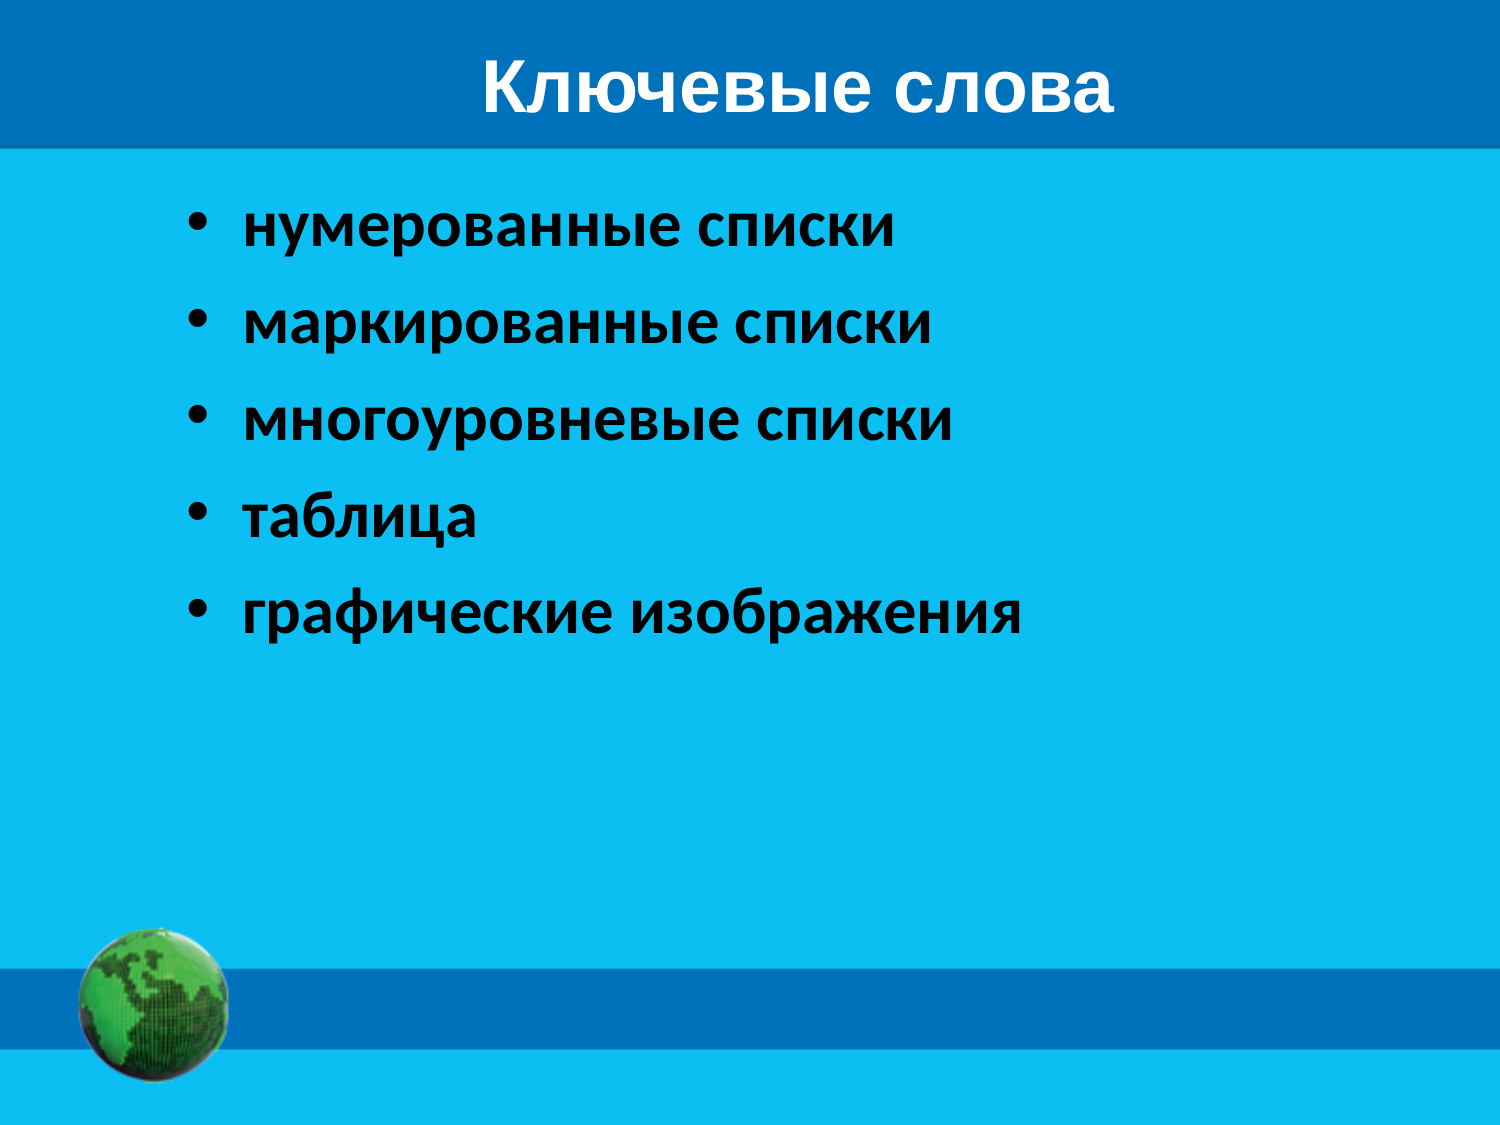

# Ключевые слова
нумерованные списки
маркированные списки
многоуровневые списки
таблица
графические изображения